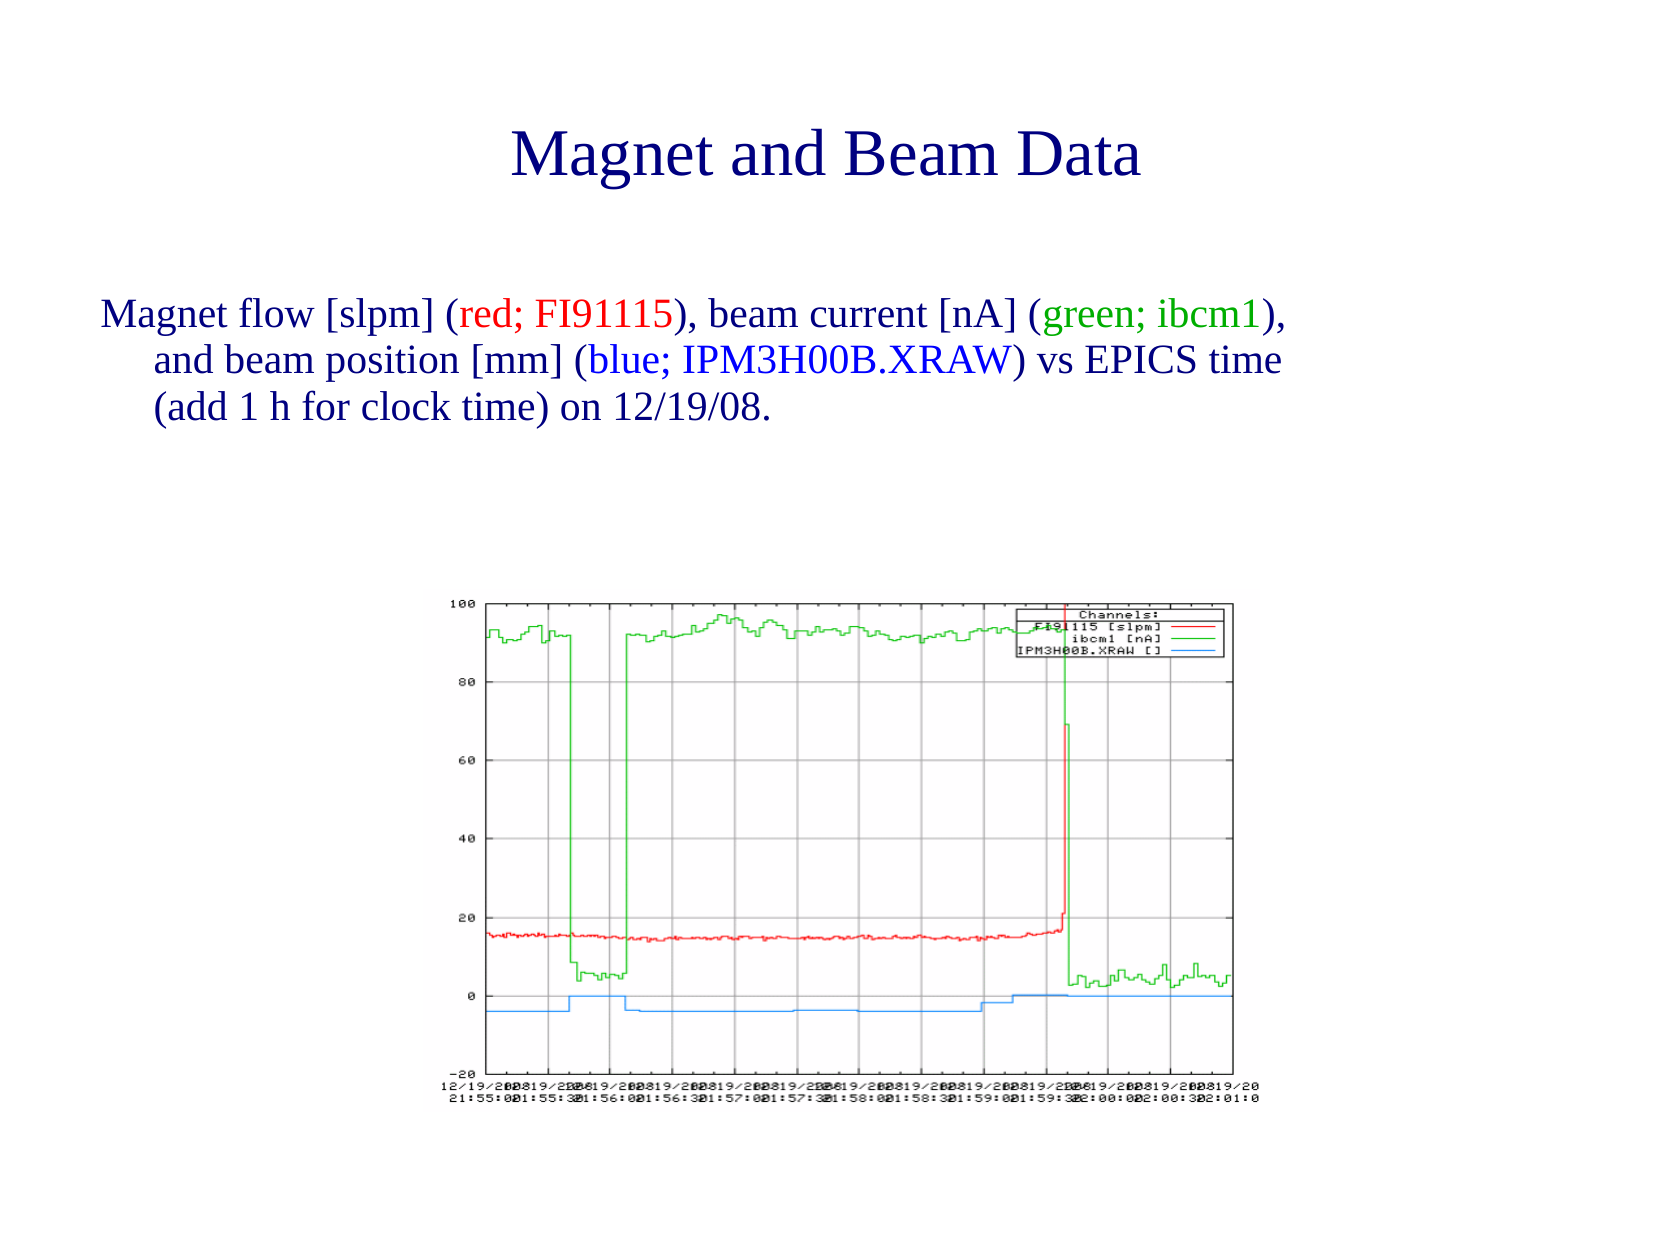

# Magnet and Beam Data
Magnet flow [slpm] (red; FI91115), beam current [nA] (green; ibcm1), and beam position [mm] (blue; IPM3H00B.XRAW) vs EPICS time (add 1 h for clock time) on 12/19/08.